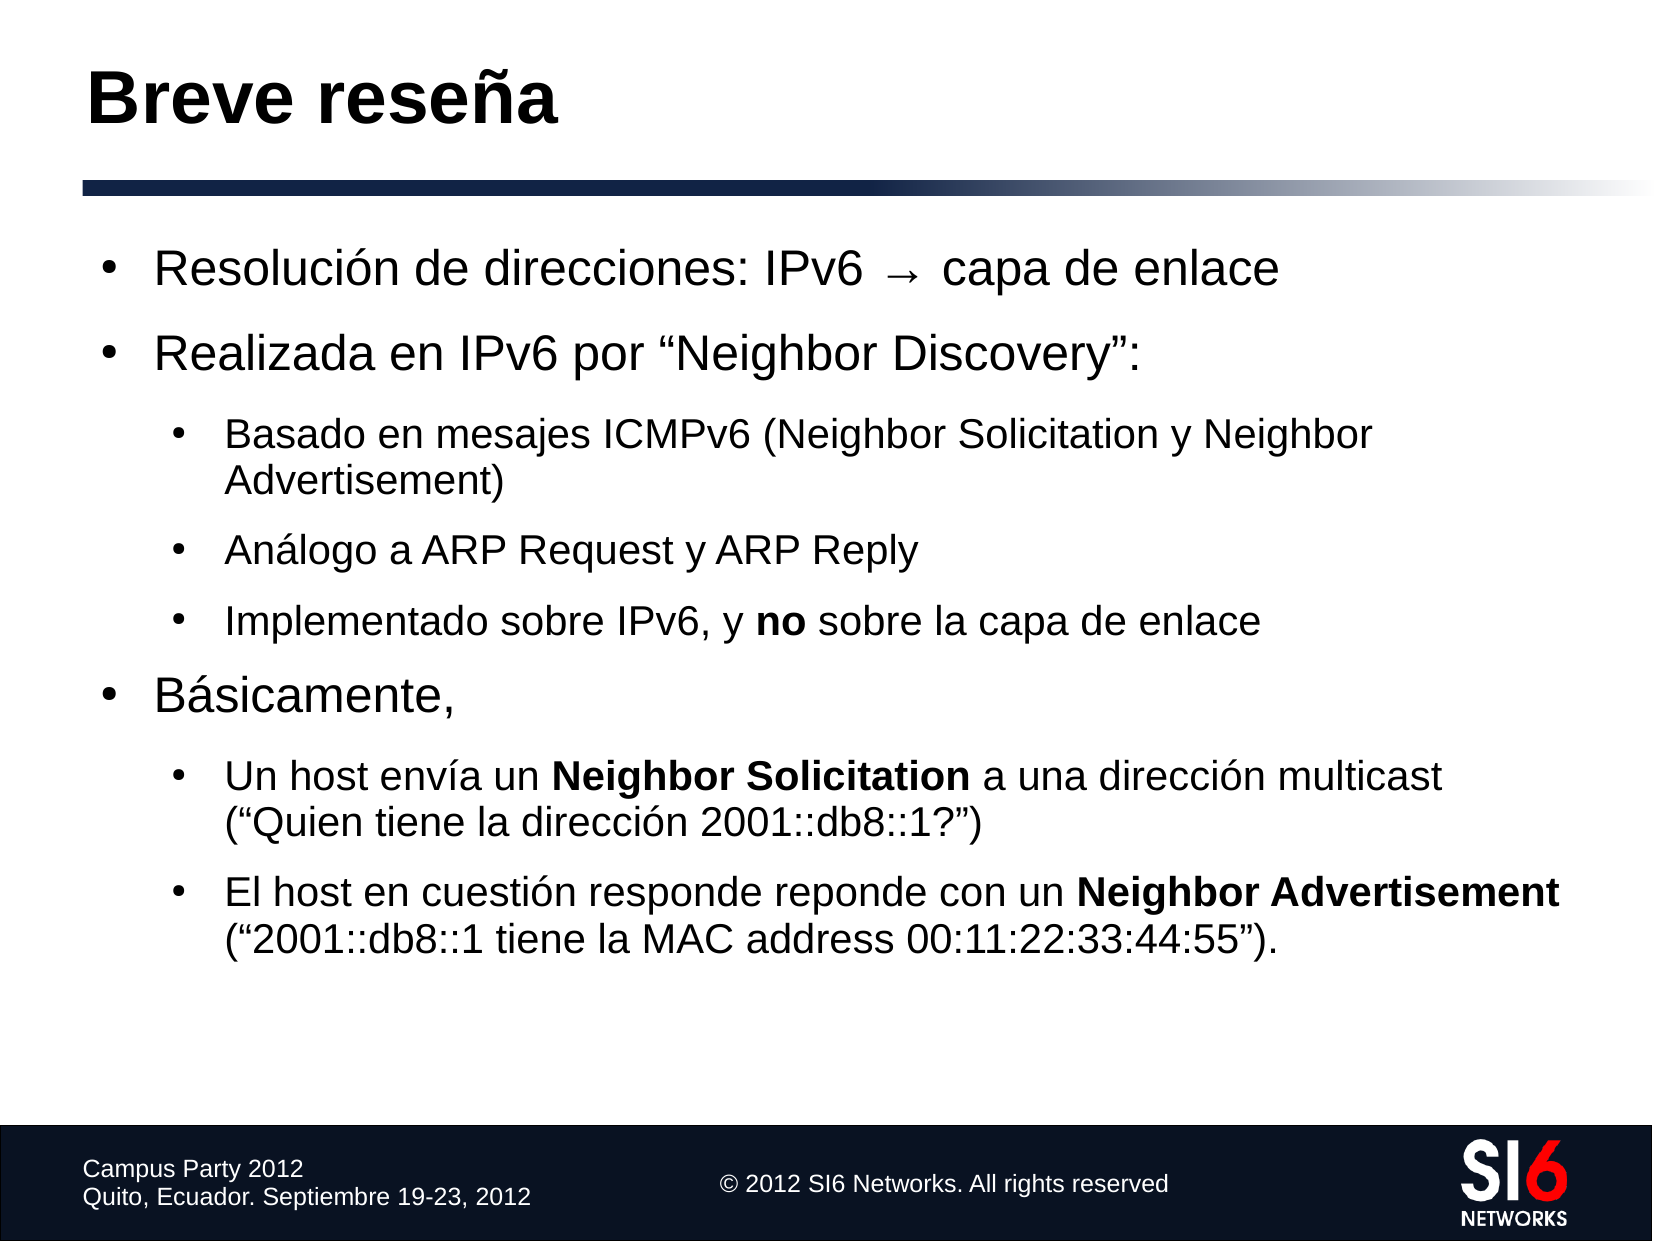

# Breve reseña
Resolución de direcciones: IPv6 → capa de enlace
Realizada en IPv6 por “Neighbor Discovery”:
Basado en mesajes ICMPv6 (Neighbor Solicitation y Neighbor Advertisement)
Análogo a ARP Request y ARP Reply
Implementado sobre IPv6, y no sobre la capa de enlace
Básicamente,
Un host envía un Neighbor Solicitation a una dirección multicast (“Quien tiene la dirección 2001::db8::1?”)
El host en cuestión responde reponde con un Neighbor Advertisement (“2001::db8::1 tiene la MAC address 00:11:22:33:44:55”).
Congreso de Seguridad en Computo 2011